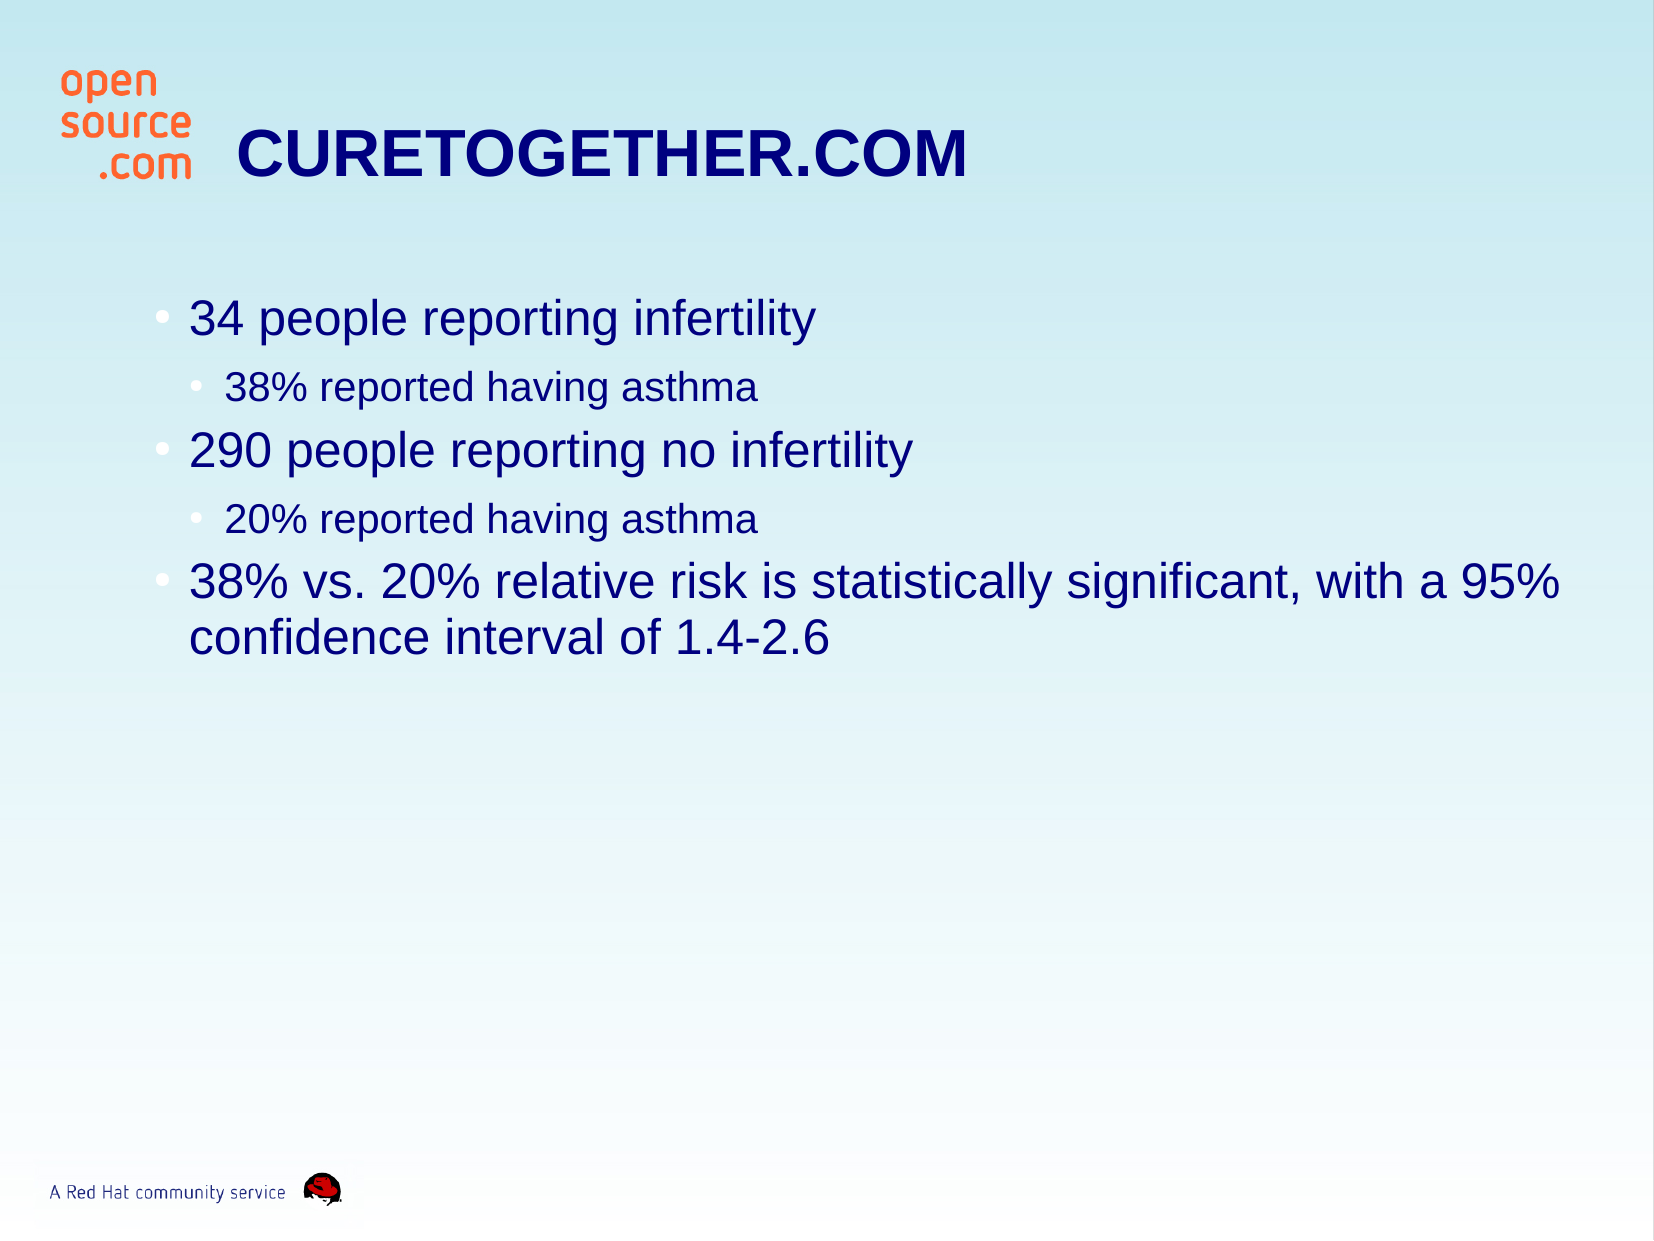

# CURETOGETHER.COM
34 people reporting infertility
38% reported having asthma
290 people reporting no infertility
20% reported having asthma
38% vs. 20% relative risk is statistically significant, with a 95% confidence interval of 1.4-2.6